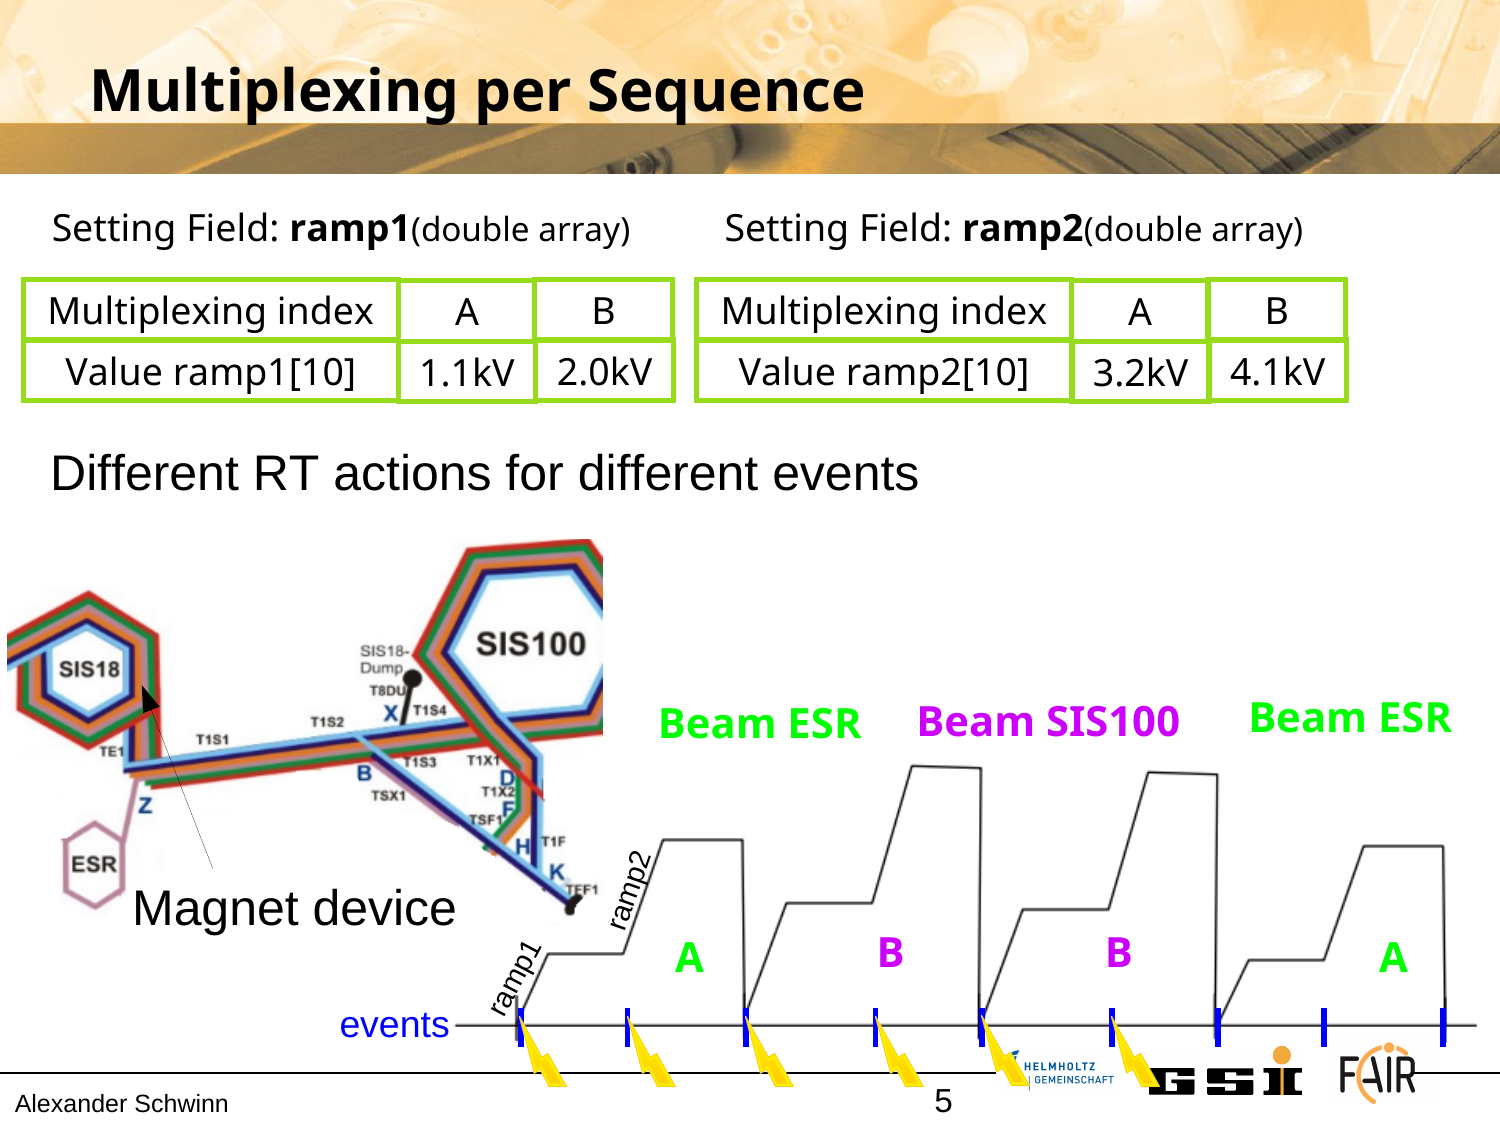

Multiplexing per Sequence
Setting Field: ramp1(double array)
Setting Field: ramp2(double array)
Multiplexing index
B
Multiplexing index
B
A
A
Value ramp1[10]
2.0kV
Value ramp2[10]
4.1kV
1.1kV
3.2kV
Different RT actions for different events
Magnet device
Beam ESR
Beam SIS100
Beam ESR
ramp2
B
B
A
A
ramp1
events
5